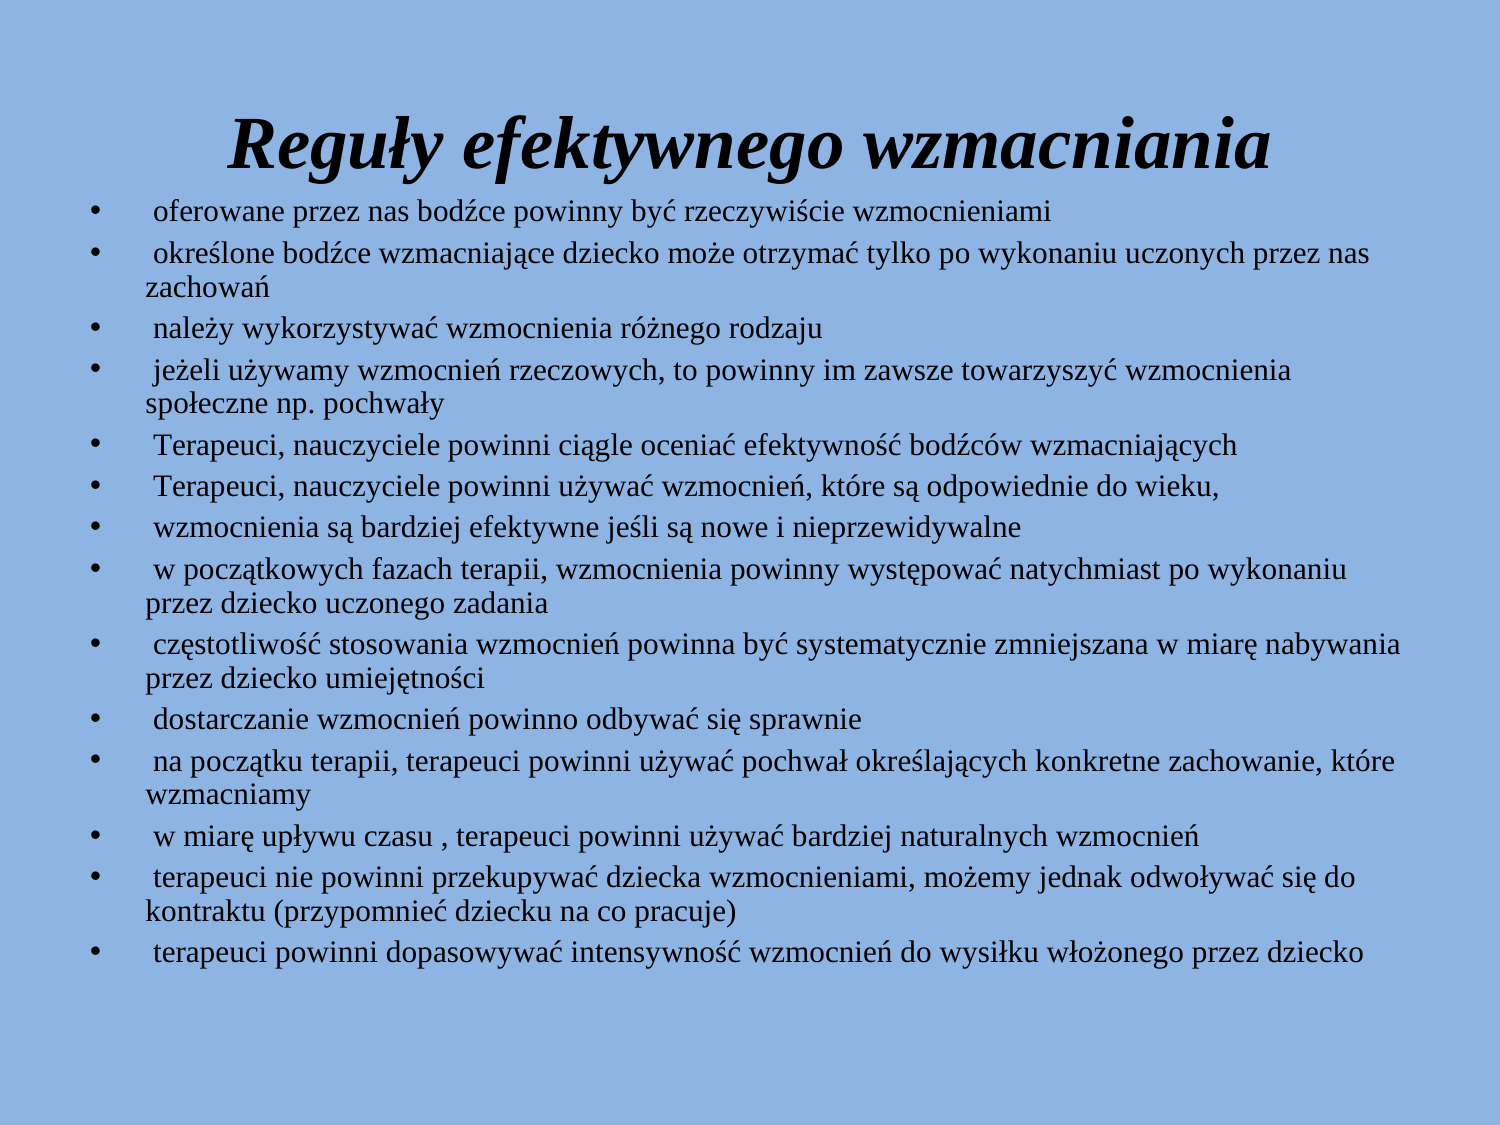

Reguły efektywnego wzmacniania
 oferowane przez nas bodźce powinny być rzeczywiście wzmocnieniami
 określone bodźce wzmacniające dziecko może otrzymać tylko po wykonaniu uczonych przez nas zachowań
 należy wykorzystywać wzmocnienia różnego rodzaju
 jeżeli używamy wzmocnień rzeczowych, to powinny im zawsze towarzyszyć wzmocnienia społeczne np. pochwały
 Terapeuci, nauczyciele powinni ciągle oceniać efektywność bodźców wzmacniających
 Terapeuci, nauczyciele powinni używać wzmocnień, które są odpowiednie do wieku,
 wzmocnienia są bardziej efektywne jeśli są nowe i nieprzewidywalne
 w początkowych fazach terapii, wzmocnienia powinny występować natychmiast po wykonaniu przez dziecko uczonego zadania
 częstotliwość stosowania wzmocnień powinna być systematycznie zmniejszana w miarę nabywania przez dziecko umiejętności
 dostarczanie wzmocnień powinno odbywać się sprawnie
 na początku terapii, terapeuci powinni używać pochwał określających konkretne zachowanie, które wzmacniamy
 w miarę upływu czasu , terapeuci powinni używać bardziej naturalnych wzmocnień
 terapeuci nie powinni przekupywać dziecka wzmocnieniami, możemy jednak odwoływać się do kontraktu (przypomnieć dziecku na co pracuje)
 terapeuci powinni dopasowywać intensywność wzmocnień do wysiłku włożonego przez dziecko